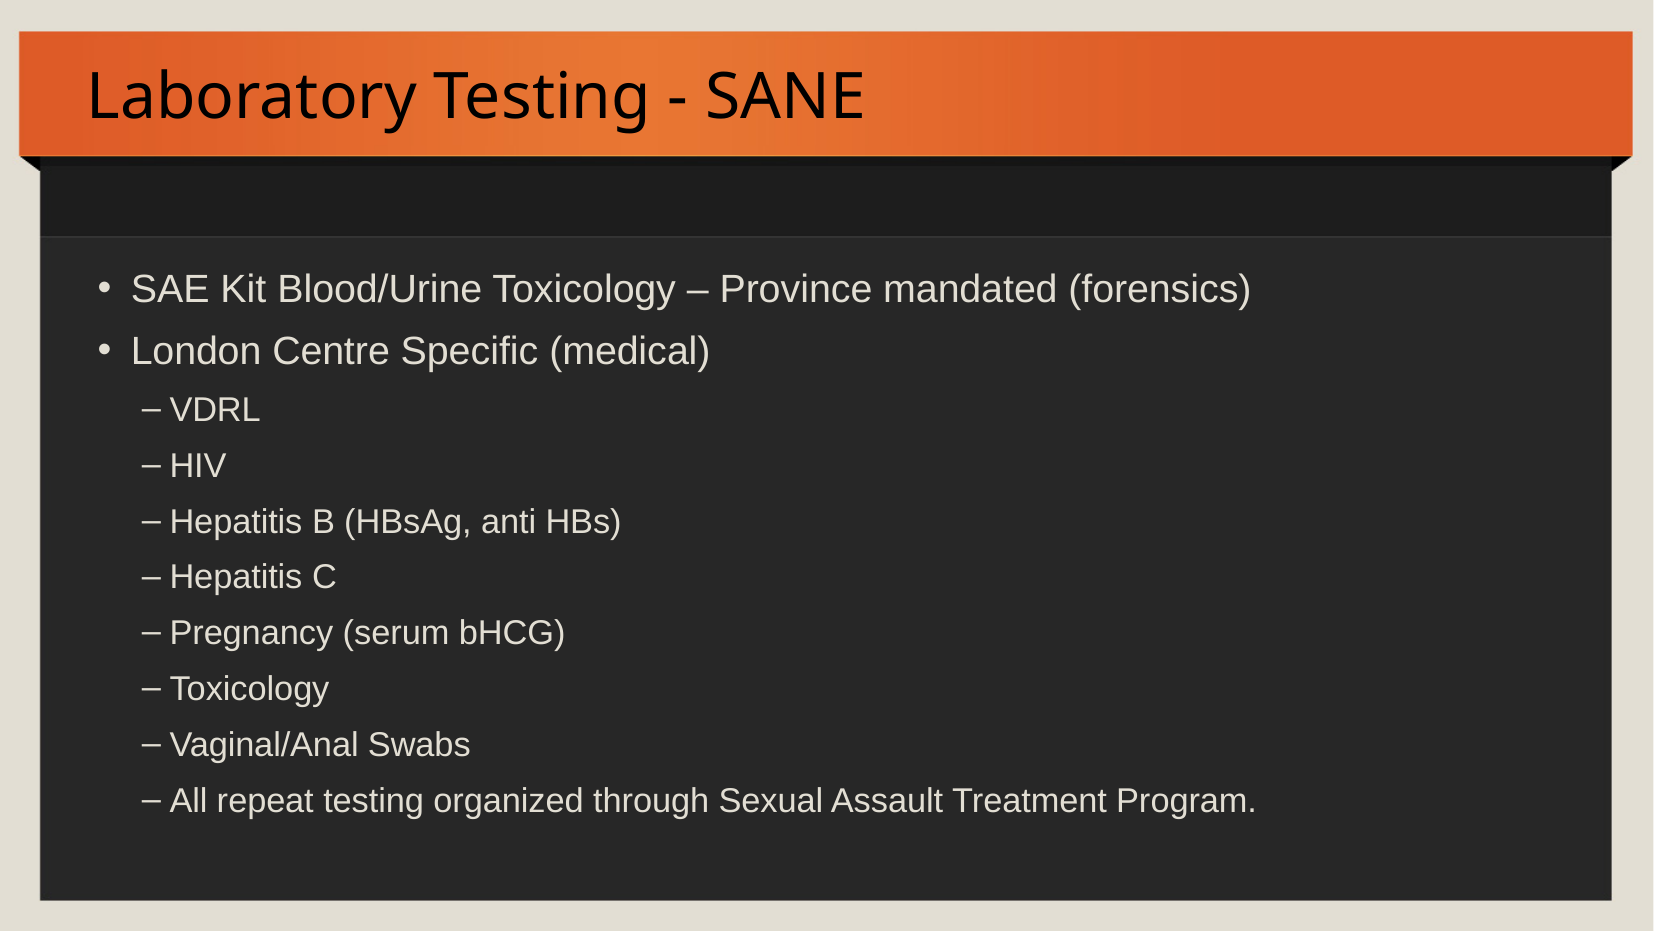

# Laboratory Testing - SANE
SAE Kit Blood/Urine Toxicology – Province mandated (forensics)
London Centre Specific (medical)
VDRL
HIV
Hepatitis B (HBsAg, anti HBs)
Hepatitis C
Pregnancy (serum bHCG)
Toxicology
Vaginal/Anal Swabs
All repeat testing organized through Sexual Assault Treatment Program.